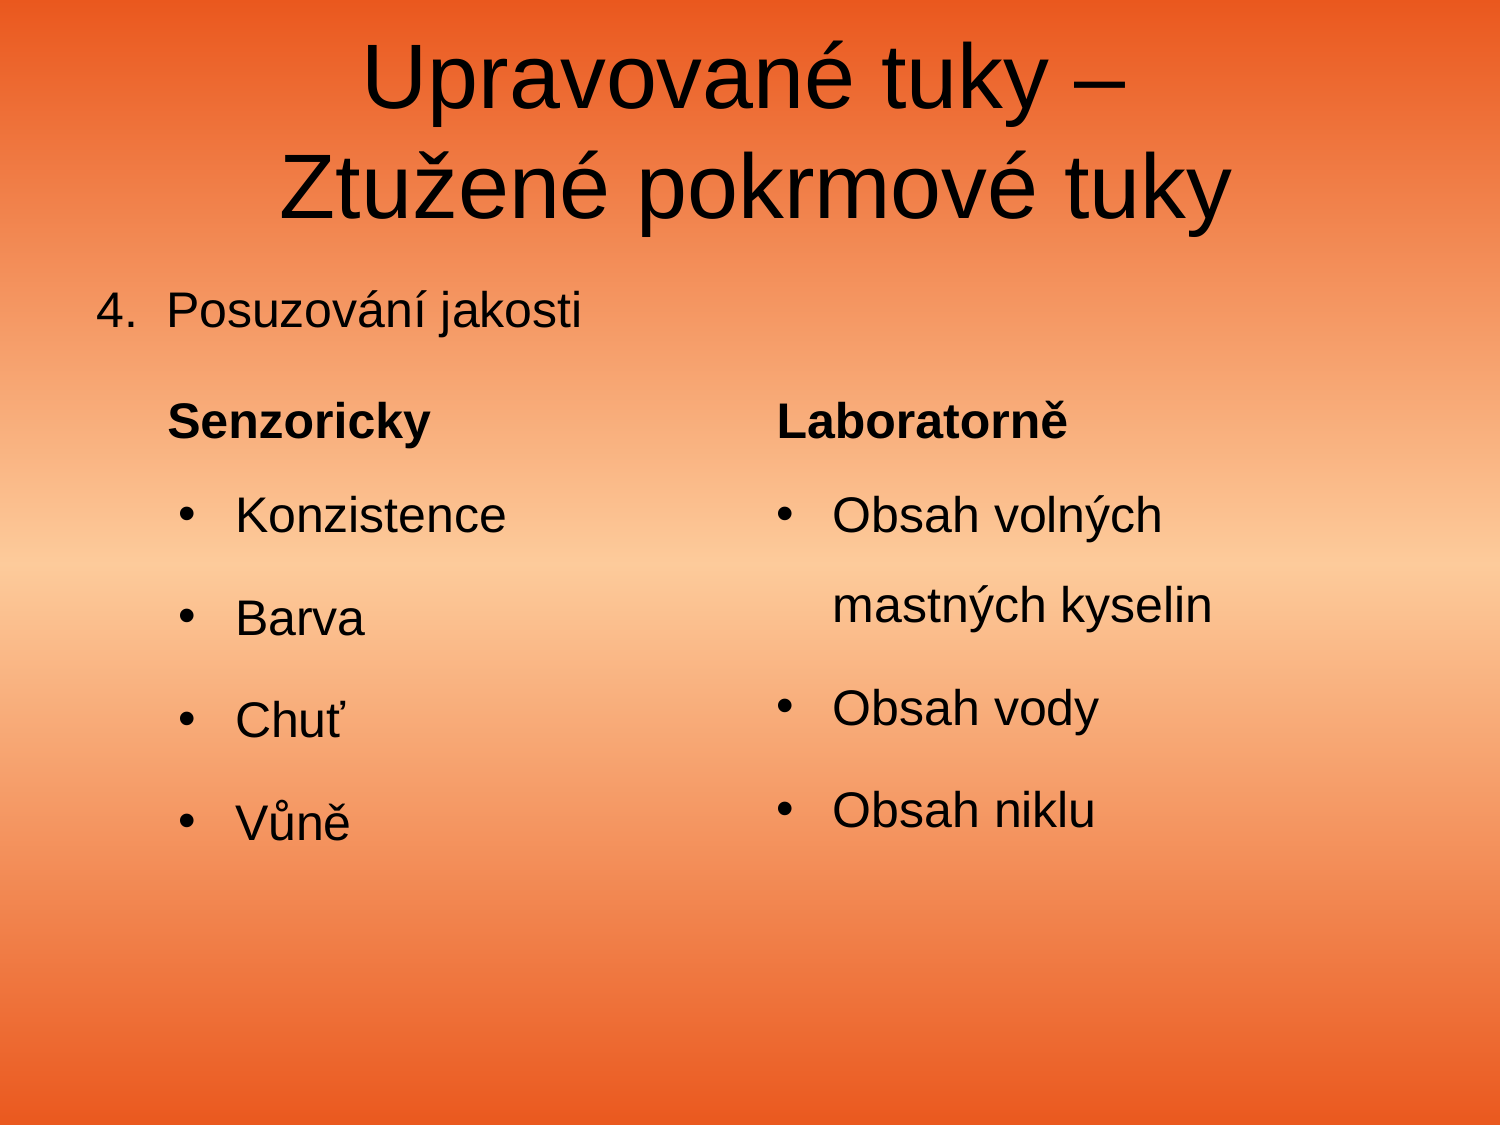

# Upravované tuky – Ztužené pokrmové tuky
4. Posuzování jakosti
Senzoricky
Laboratorně
Konzistence
Barva
Chuť
Vůně
Obsah volných mastných kyselin
Obsah vody
Obsah niklu